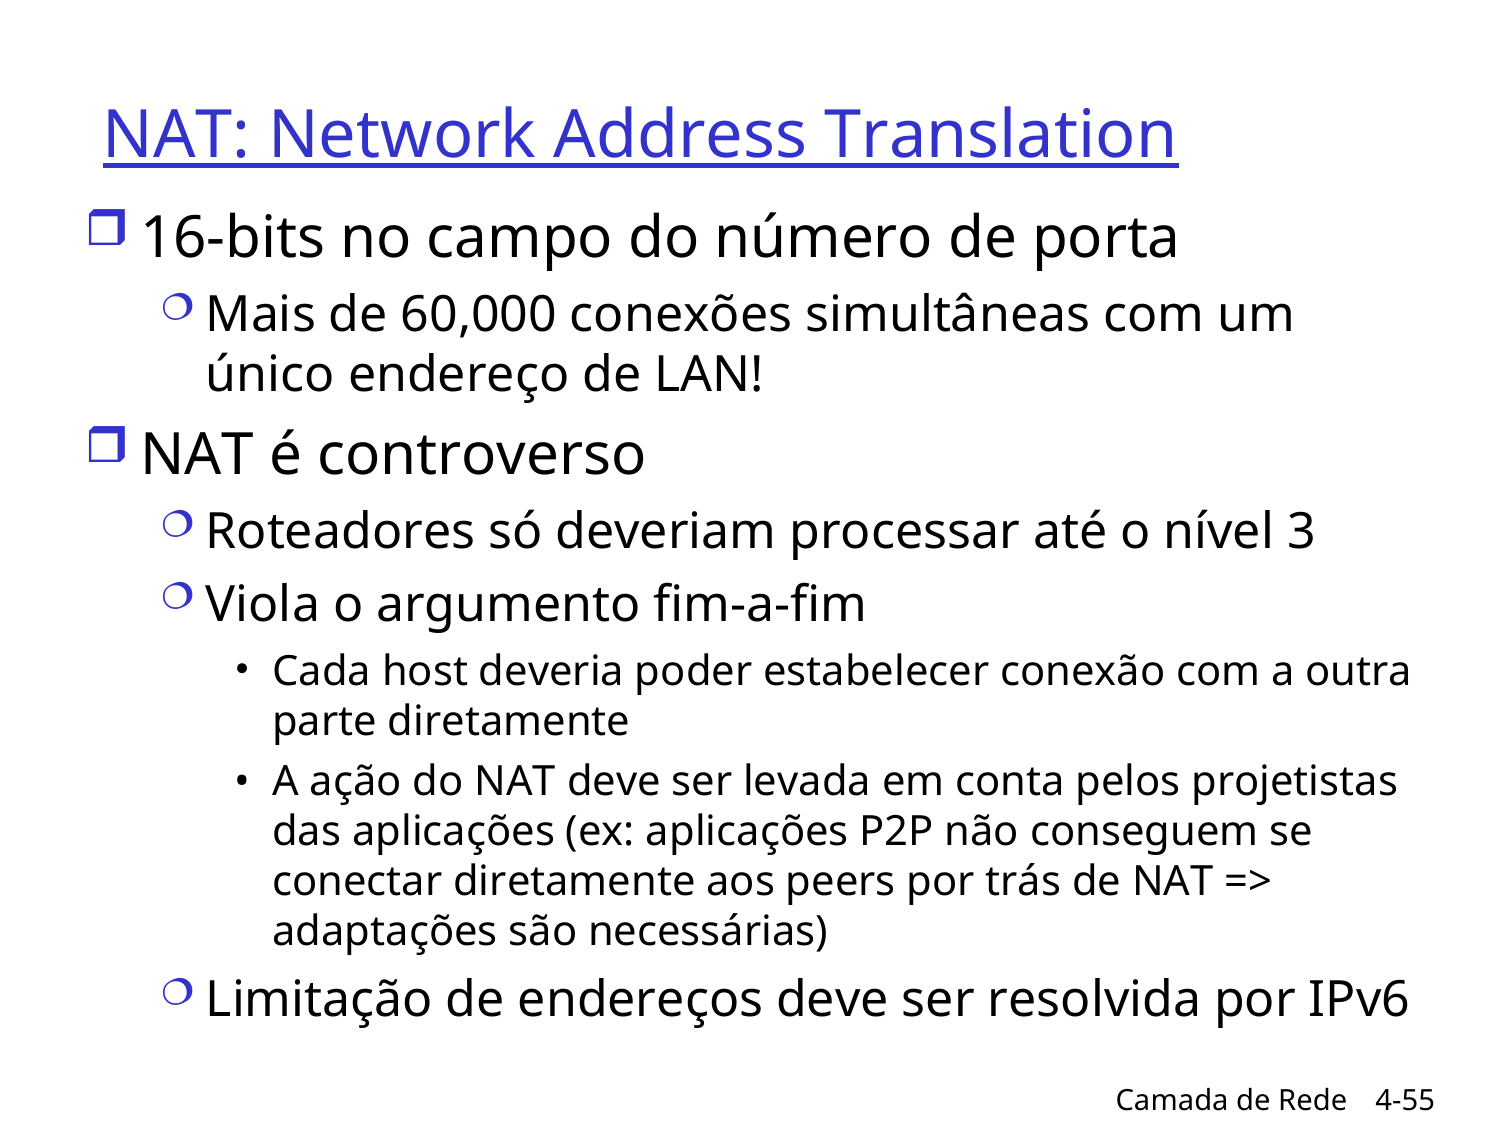

NAT: Network Address Translation
16-bits no campo do número de porta
Mais de 60,000 conexões simultâneas com um único endereço de LAN!
NAT é controverso
Roteadores só deveriam processar até o nível 3
Viola o argumento fim-a-fim
Cada host deveria poder estabelecer conexão com a outra parte diretamente
A ação do NAT deve ser levada em conta pelos projetistas das aplicações (ex: aplicações P2P não conseguem se conectar diretamente aos peers por trás de NAT => adaptações são necessárias)
Limitação de endereços deve ser resolvida por IPv6
Camada de Rede